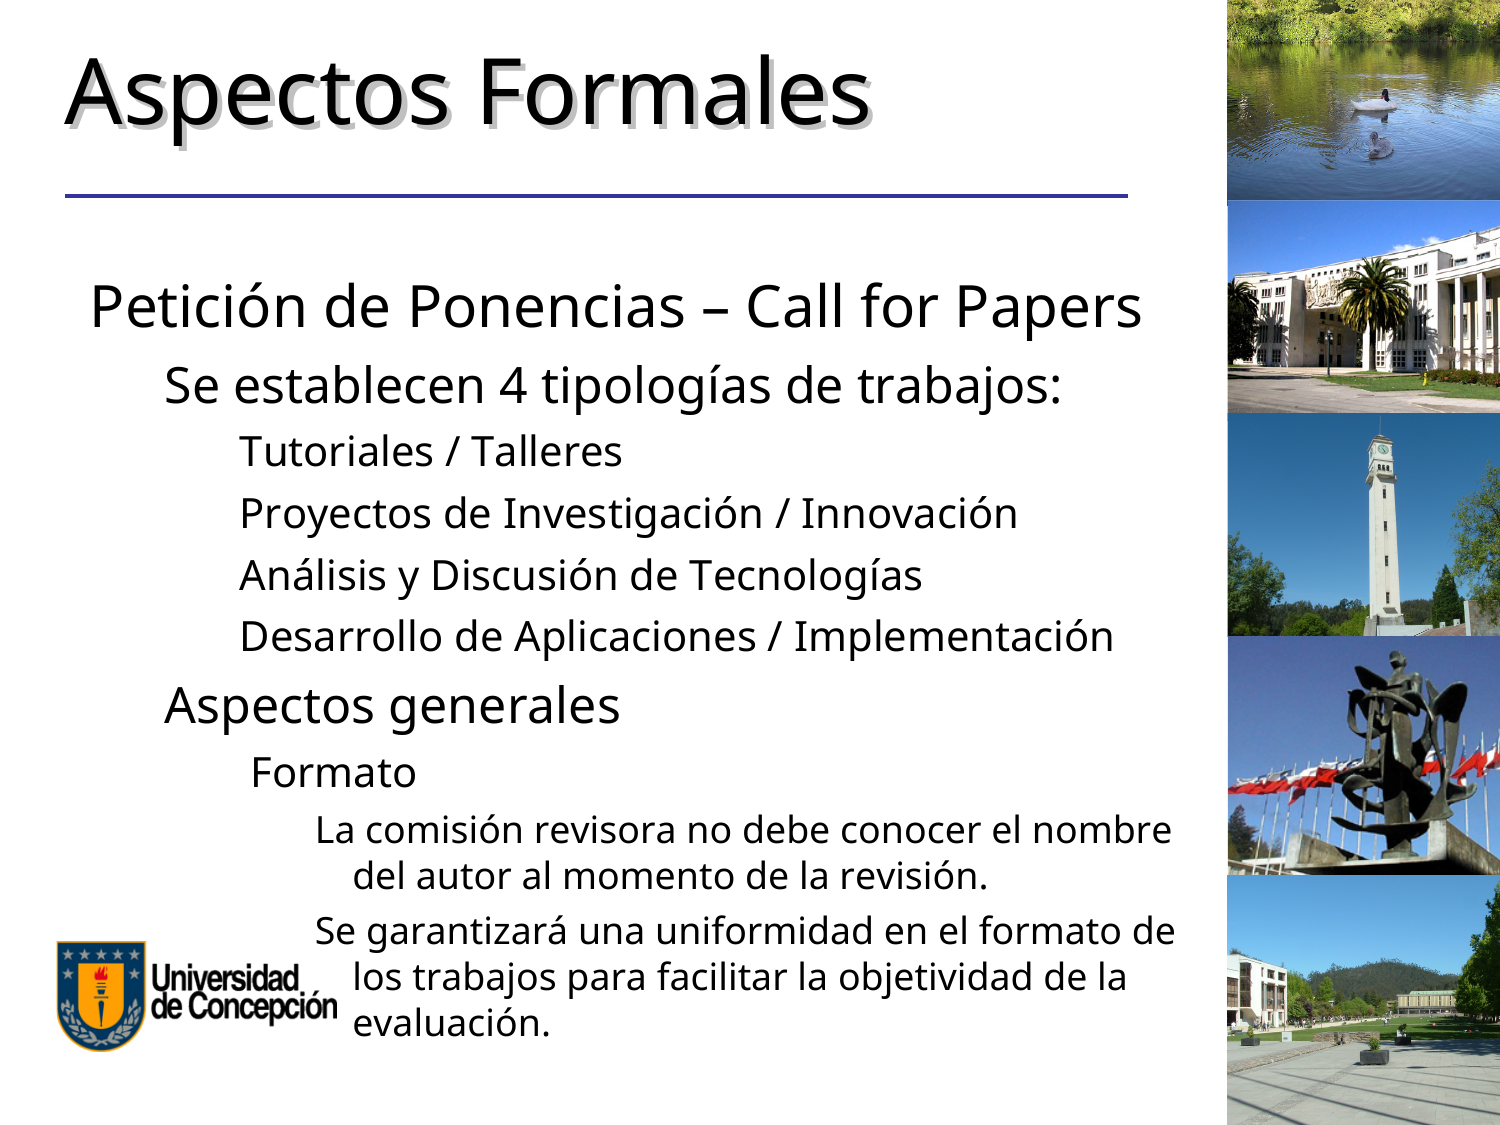

# Aspectos Formales
Petición de Ponencias – Call for Papers
Se establecen 4 tipologías de trabajos:
Tutoriales / Talleres
Proyectos de Investigación / Innovación
Análisis y Discusión de Tecnologías
Desarrollo de Aplicaciones / Implementación
Aspectos generales
 Formato
La comisión revisora no debe conocer el nombre del autor al momento de la revisión.
Se garantizará una uniformidad en el formato de los trabajos para facilitar la objetividad de la evaluación.